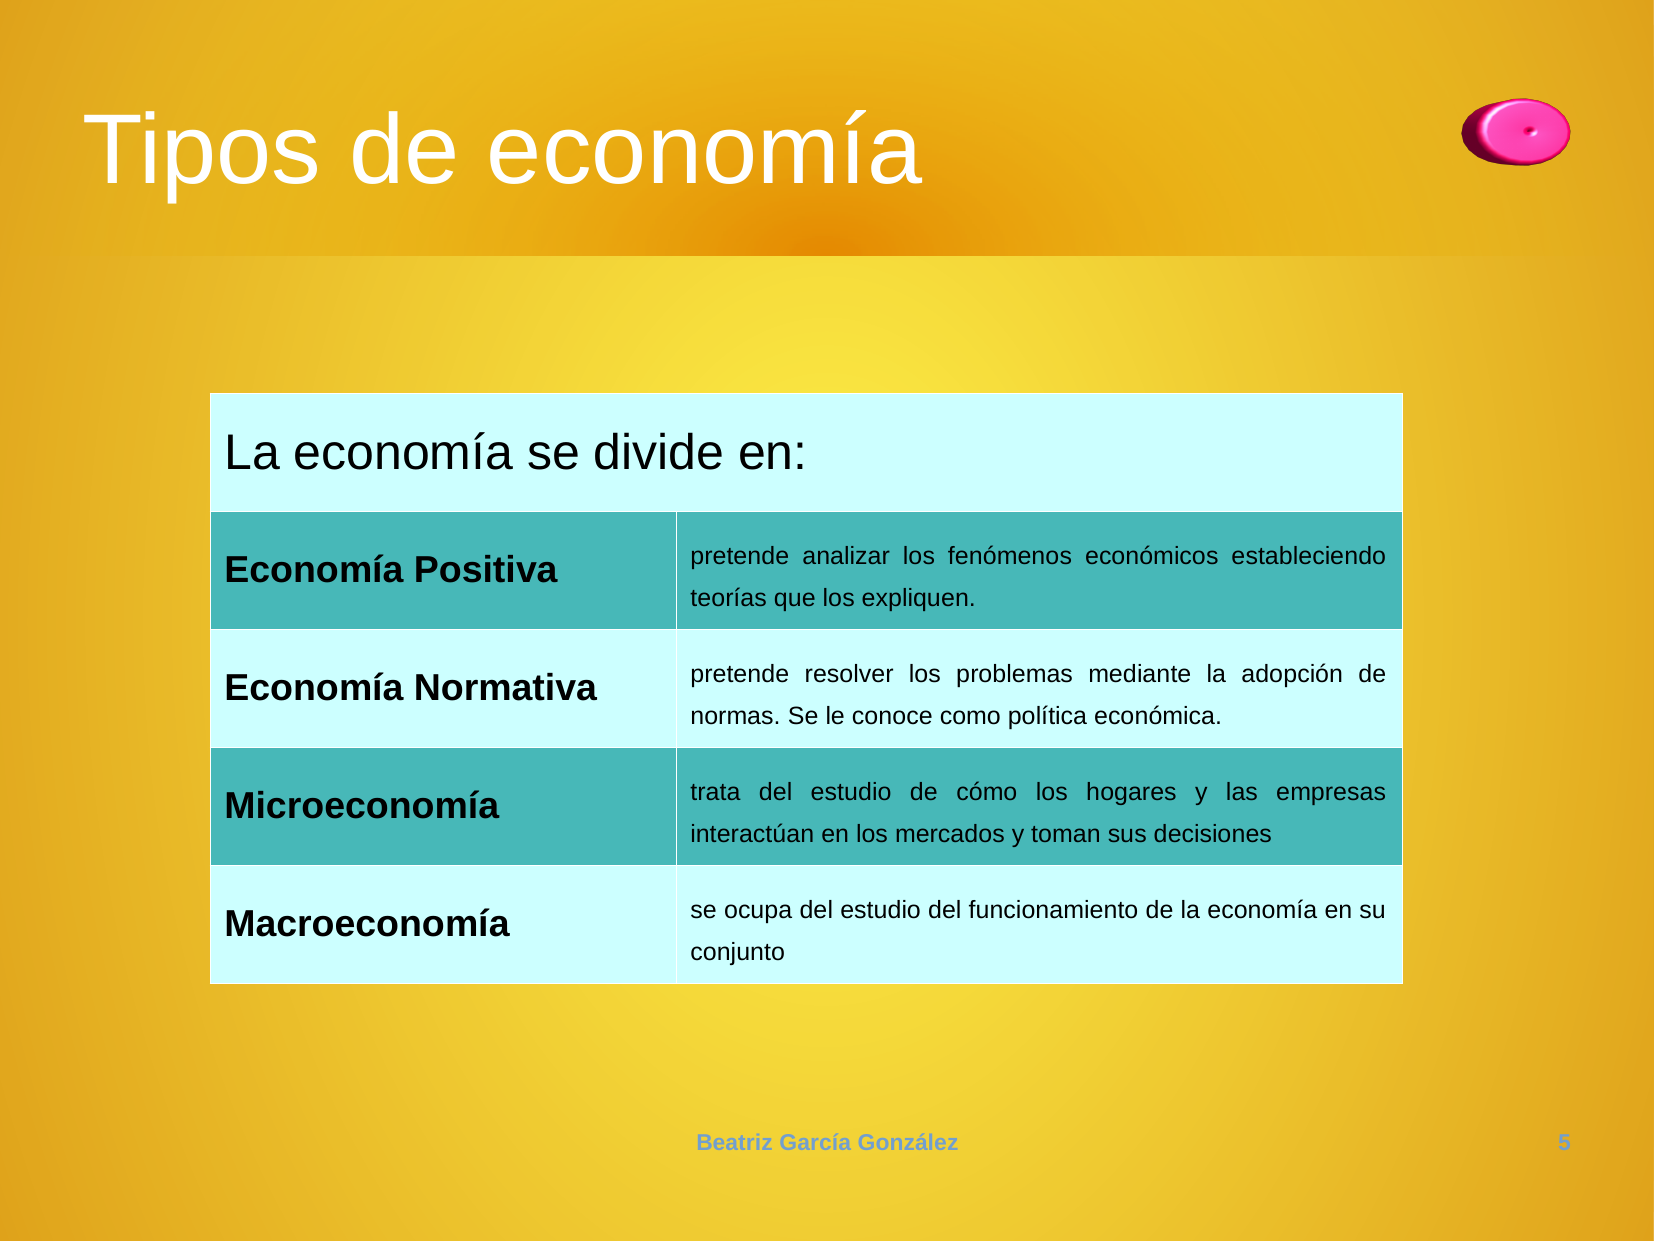

# Tipos de economía
| La economía se divide en: | |
| --- | --- |
| Economía Positiva | pretende analizar los fenómenos económicos estableciendo teorías que los expliquen. |
| Economía Normativa | pretende resolver los problemas mediante la adopción de normas. Se le conoce como política económica. |
| Microeconomía | trata del estudio de cómo los hogares y las empresas interactúan en los mercados y toman sus decisiones |
| Macroeconomía | se ocupa del estudio del funcionamiento de la economía en su conjunto |
Beatriz García González
5